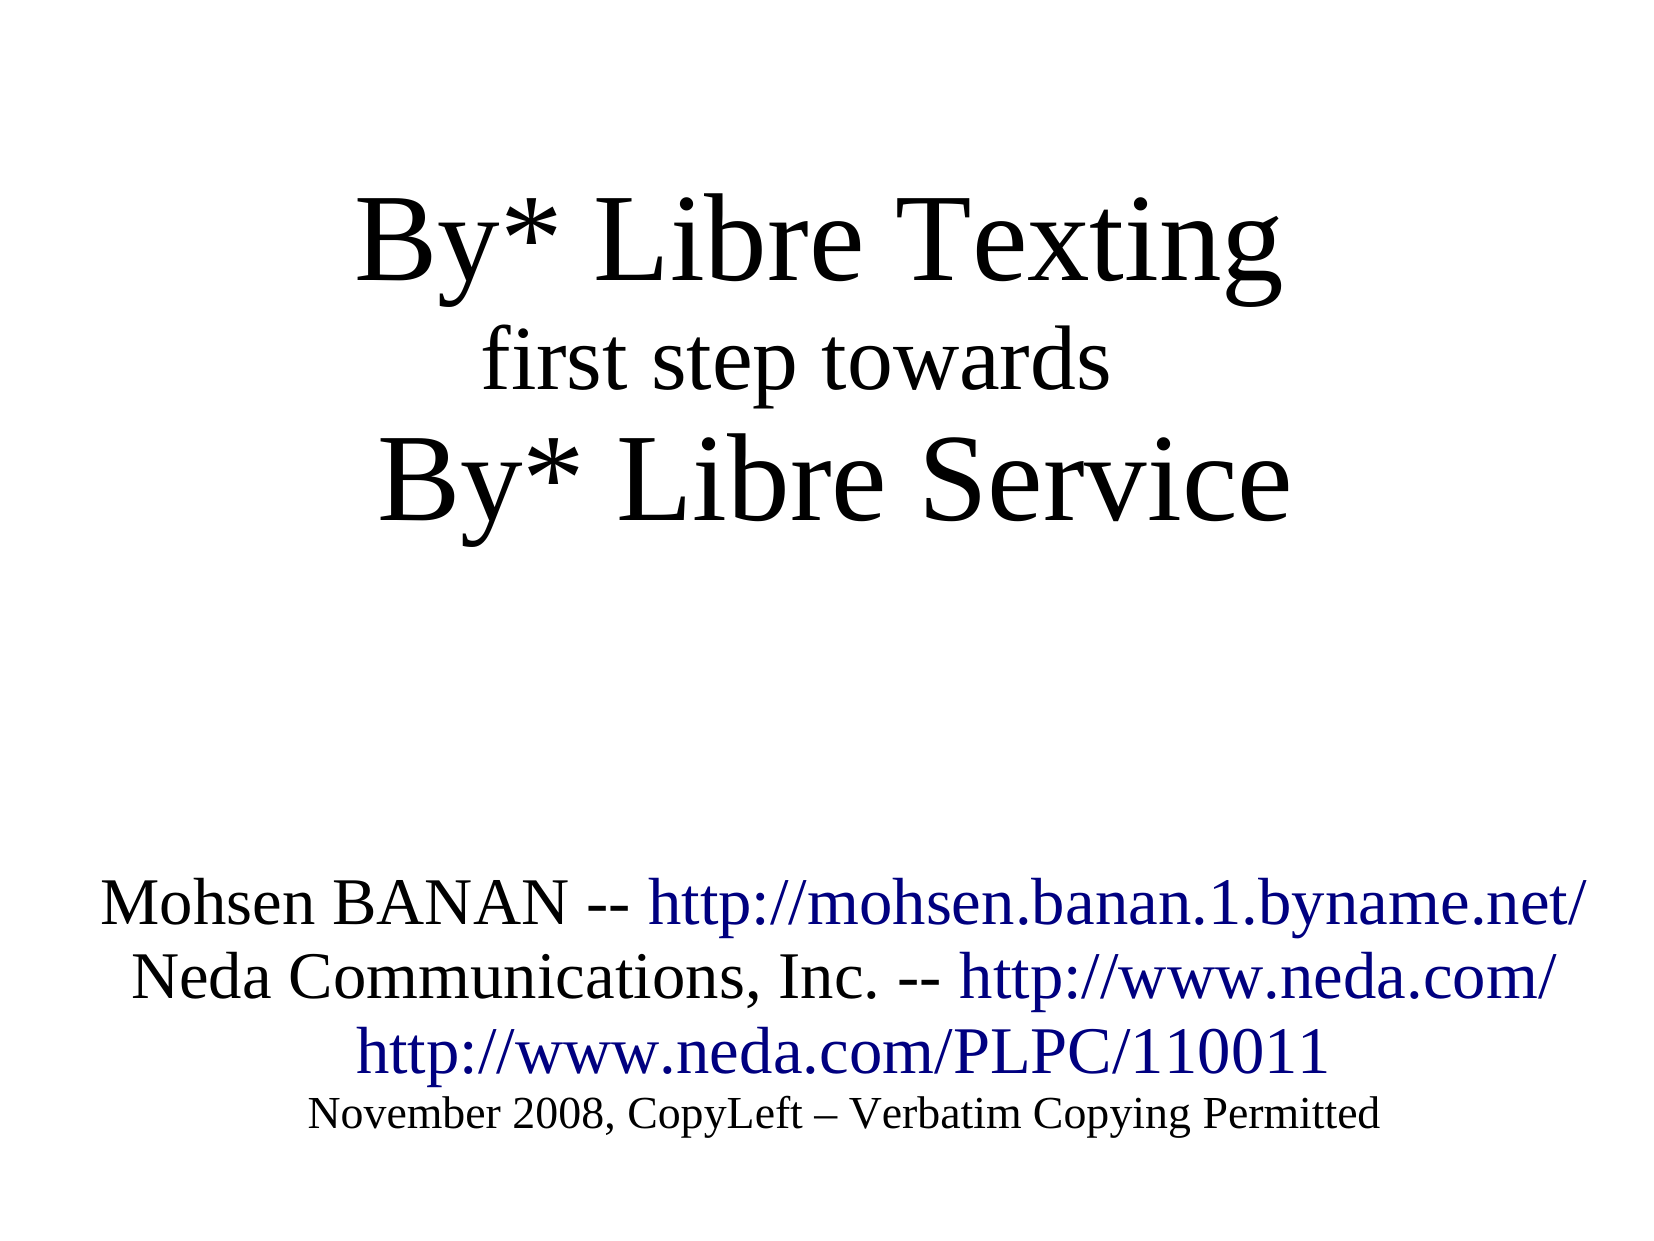

# By* Libre Texting first step towards By* Libre Service
Mohsen BANAN -- http://mohsen.banan.1.byname.net/
Neda Communications, Inc. -- http://www.neda.com/
http://www.neda.com/PLPC/110011
November 2008, CopyLeft – Verbatim Copying Permitted